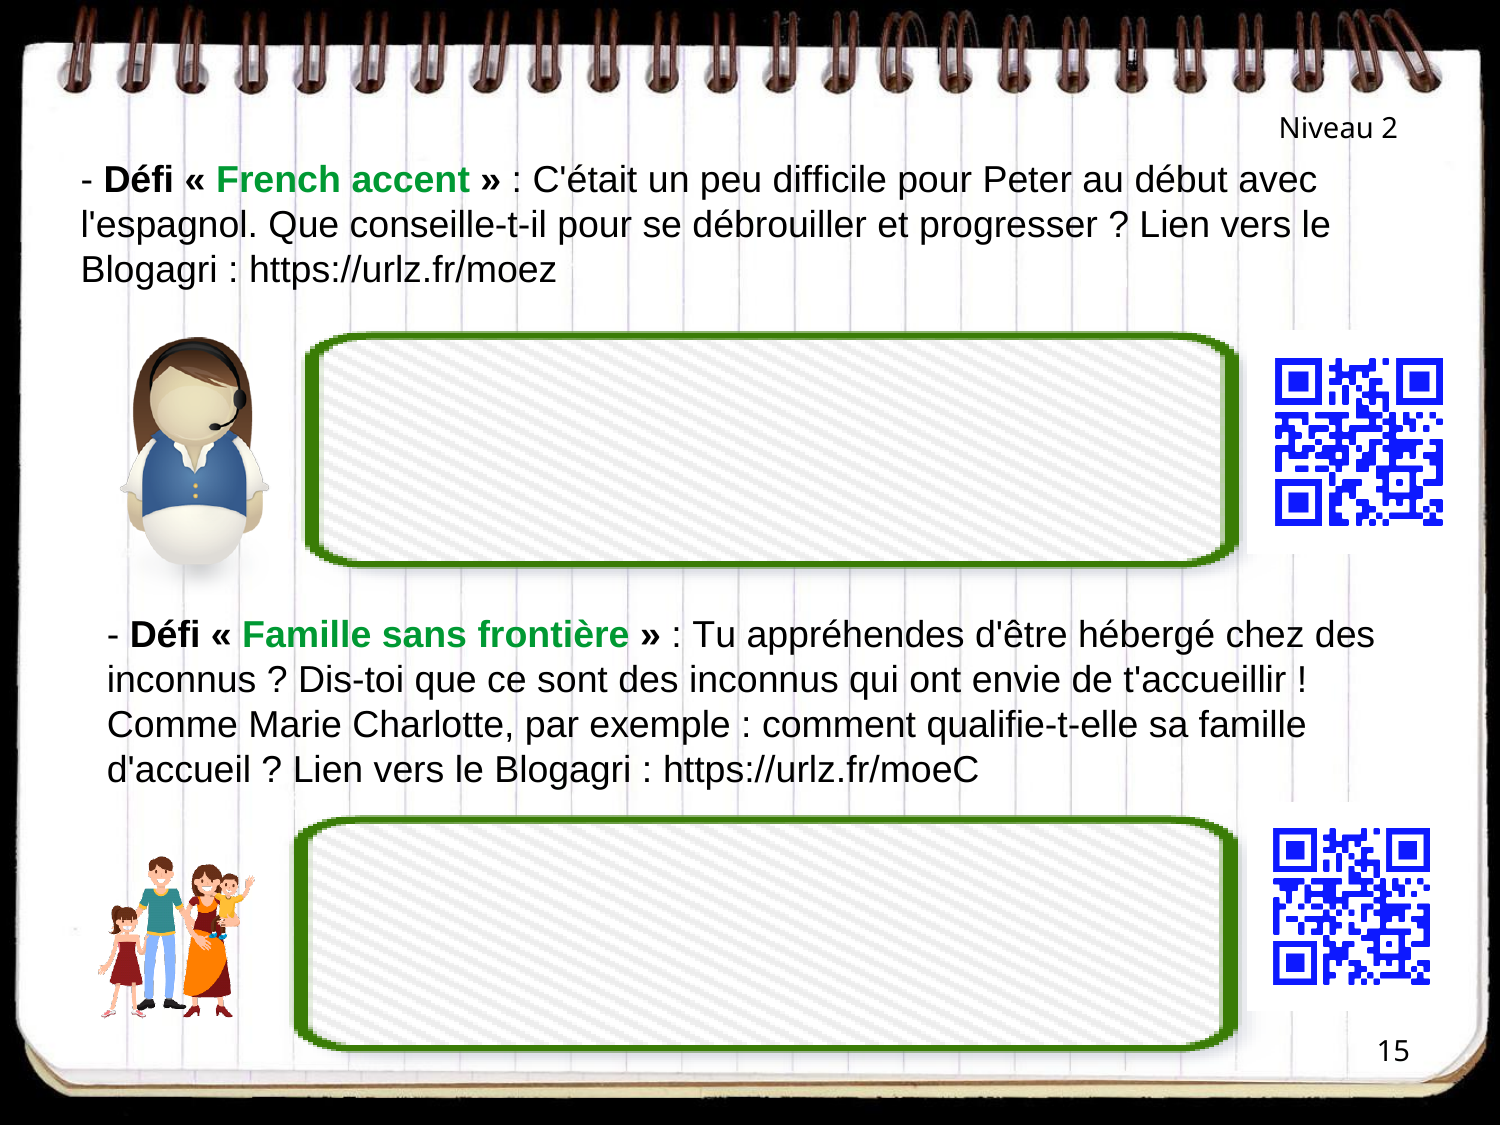

Niveau 2
- Défi « French accent » : C'était un peu difficile pour Peter au début avec l'espagnol. Que conseille-t-il pour se débrouiller et progresser ? Lien vers le Blogagri : https://urlz.fr/moez
- Défi « Famille sans frontière » : Tu appréhendes d'être hébergé chez des inconnus ? Dis-toi que ce sont des inconnus qui ont envie de t'accueillir ! Comme Marie Charlotte, par exemple : comment qualifie-t-elle sa famille d'accueil ? Lien vers le Blogagri : https://urlz.fr/moeC